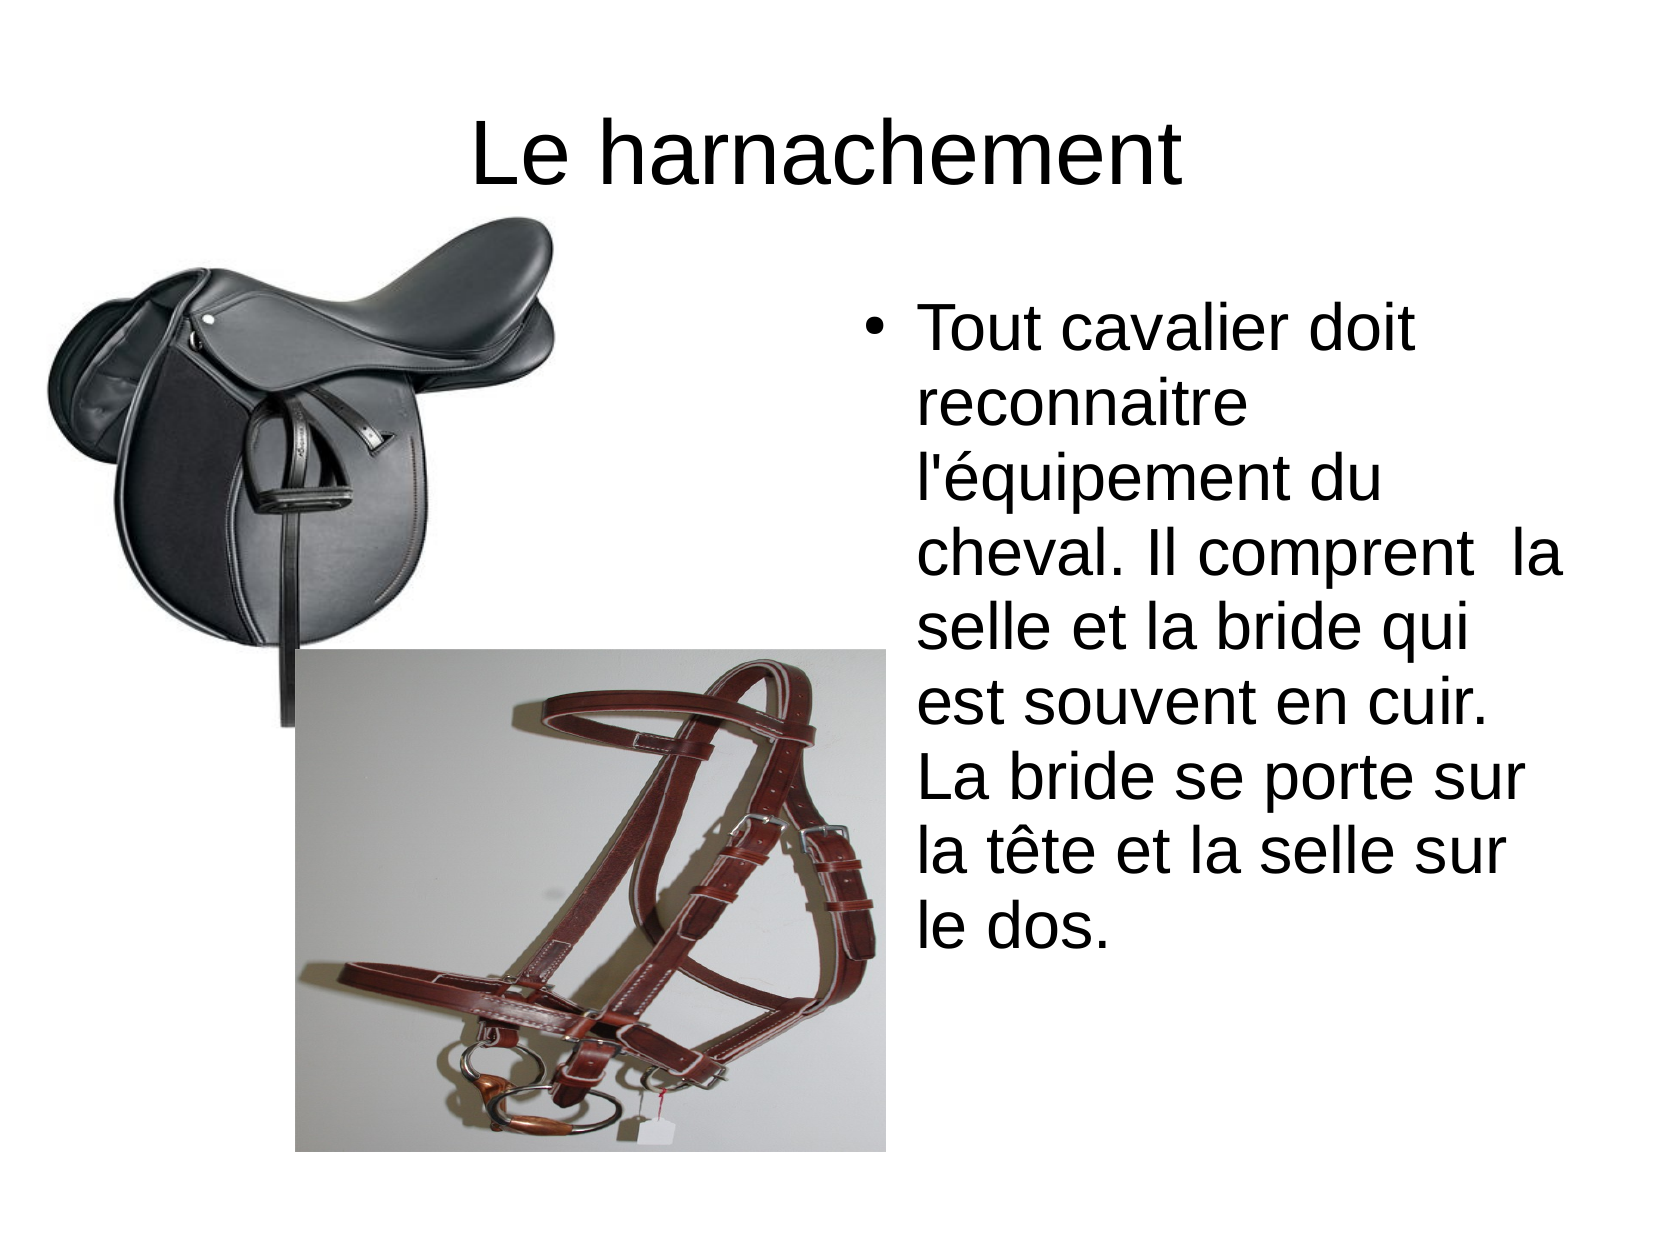

# Le harnachement
Tout cavalier doit reconnaitre l'équipement du cheval. Il comprent la selle et la bride qui est souvent en cuir. La bride se porte sur la tête et la selle sur le dos.